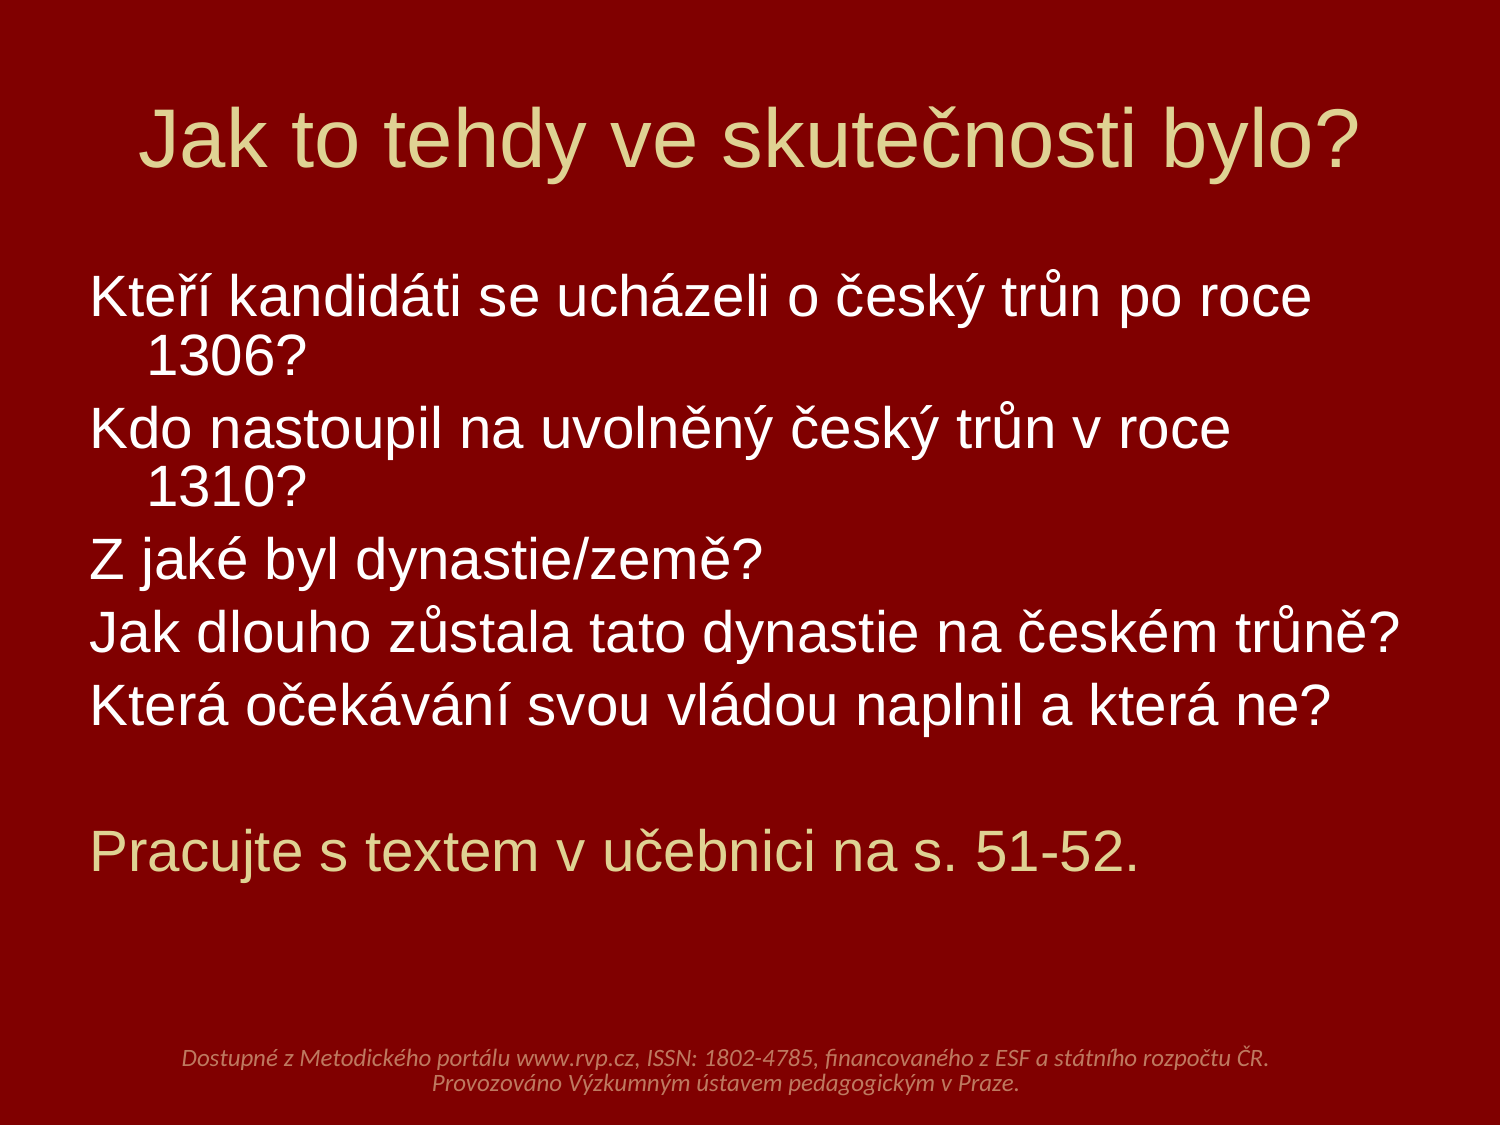

# Jak to tehdy ve skutečnosti bylo?
Kteří kandidáti se ucházeli o český trůn po roce 1306?
Kdo nastoupil na uvolněný český trůn v roce 1310?
Z jaké byl dynastie/země?
Jak dlouho zůstala tato dynastie na českém trůně?
Která očekávání svou vládou naplnil a která ne?
Pracujte s textem v učebnici na s. 51-52.
Dostupné z Metodického portálu www.rvp.cz, ISSN: 1802-4785, financovaného z ESF a státního rozpočtu ČR. Provozováno Výzkumným ústavem pedagogickým v Praze.